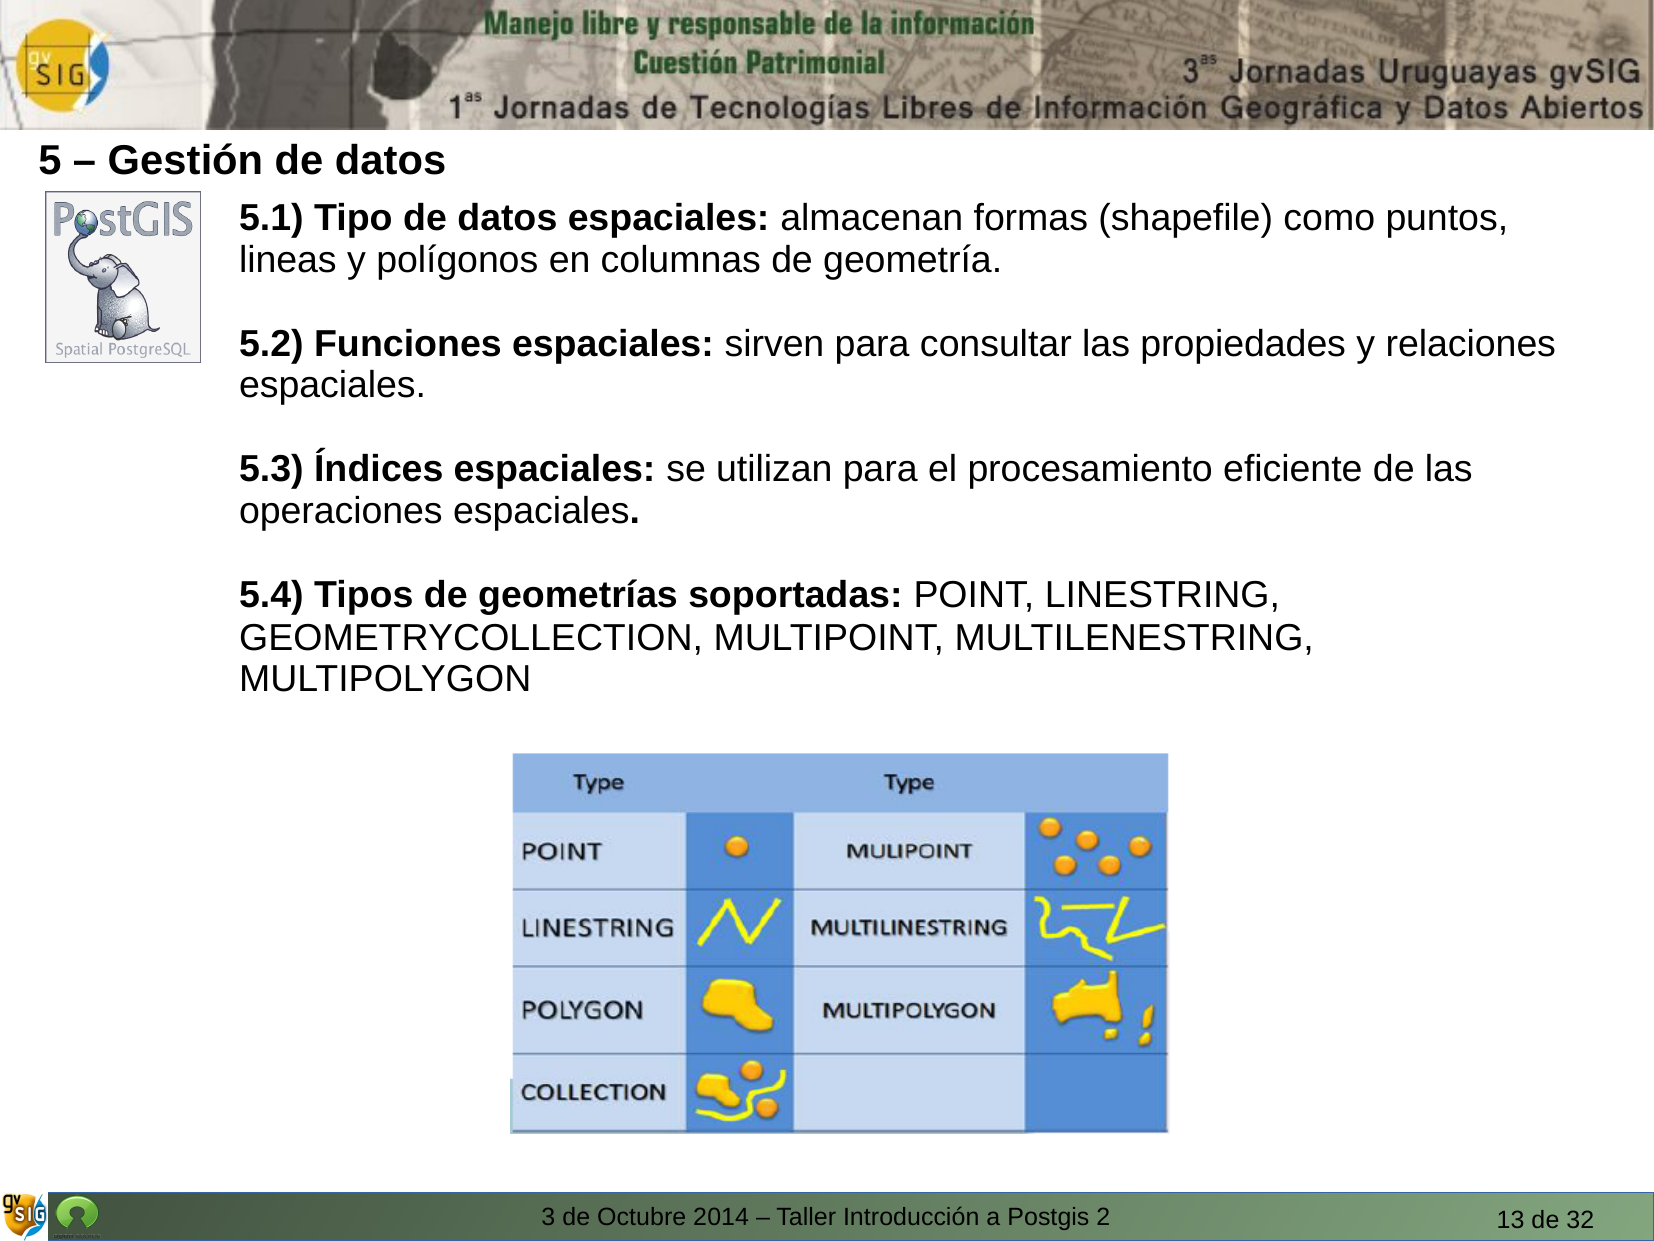

5 – Gestión de datos
5.1) Tipo de datos espaciales: almacenan formas (shapefile) como puntos, lineas y polígonos en columnas de geometría.
5.2) Funciones espaciales: sirven para consultar las propiedades y relaciones espaciales.
5.3) Índices espaciales: se utilizan para el procesamiento eficiente de las operaciones espaciales.
5.4) Tipos de geometrías soportadas: POINT, LINESTRING, GEOMETRYCOLLECTION, MULTIPOINT, MULTILENESTRING, MULTIPOLYGON
3 de Octubre 2014 – Taller Introducción a Postgis 2
 de 32